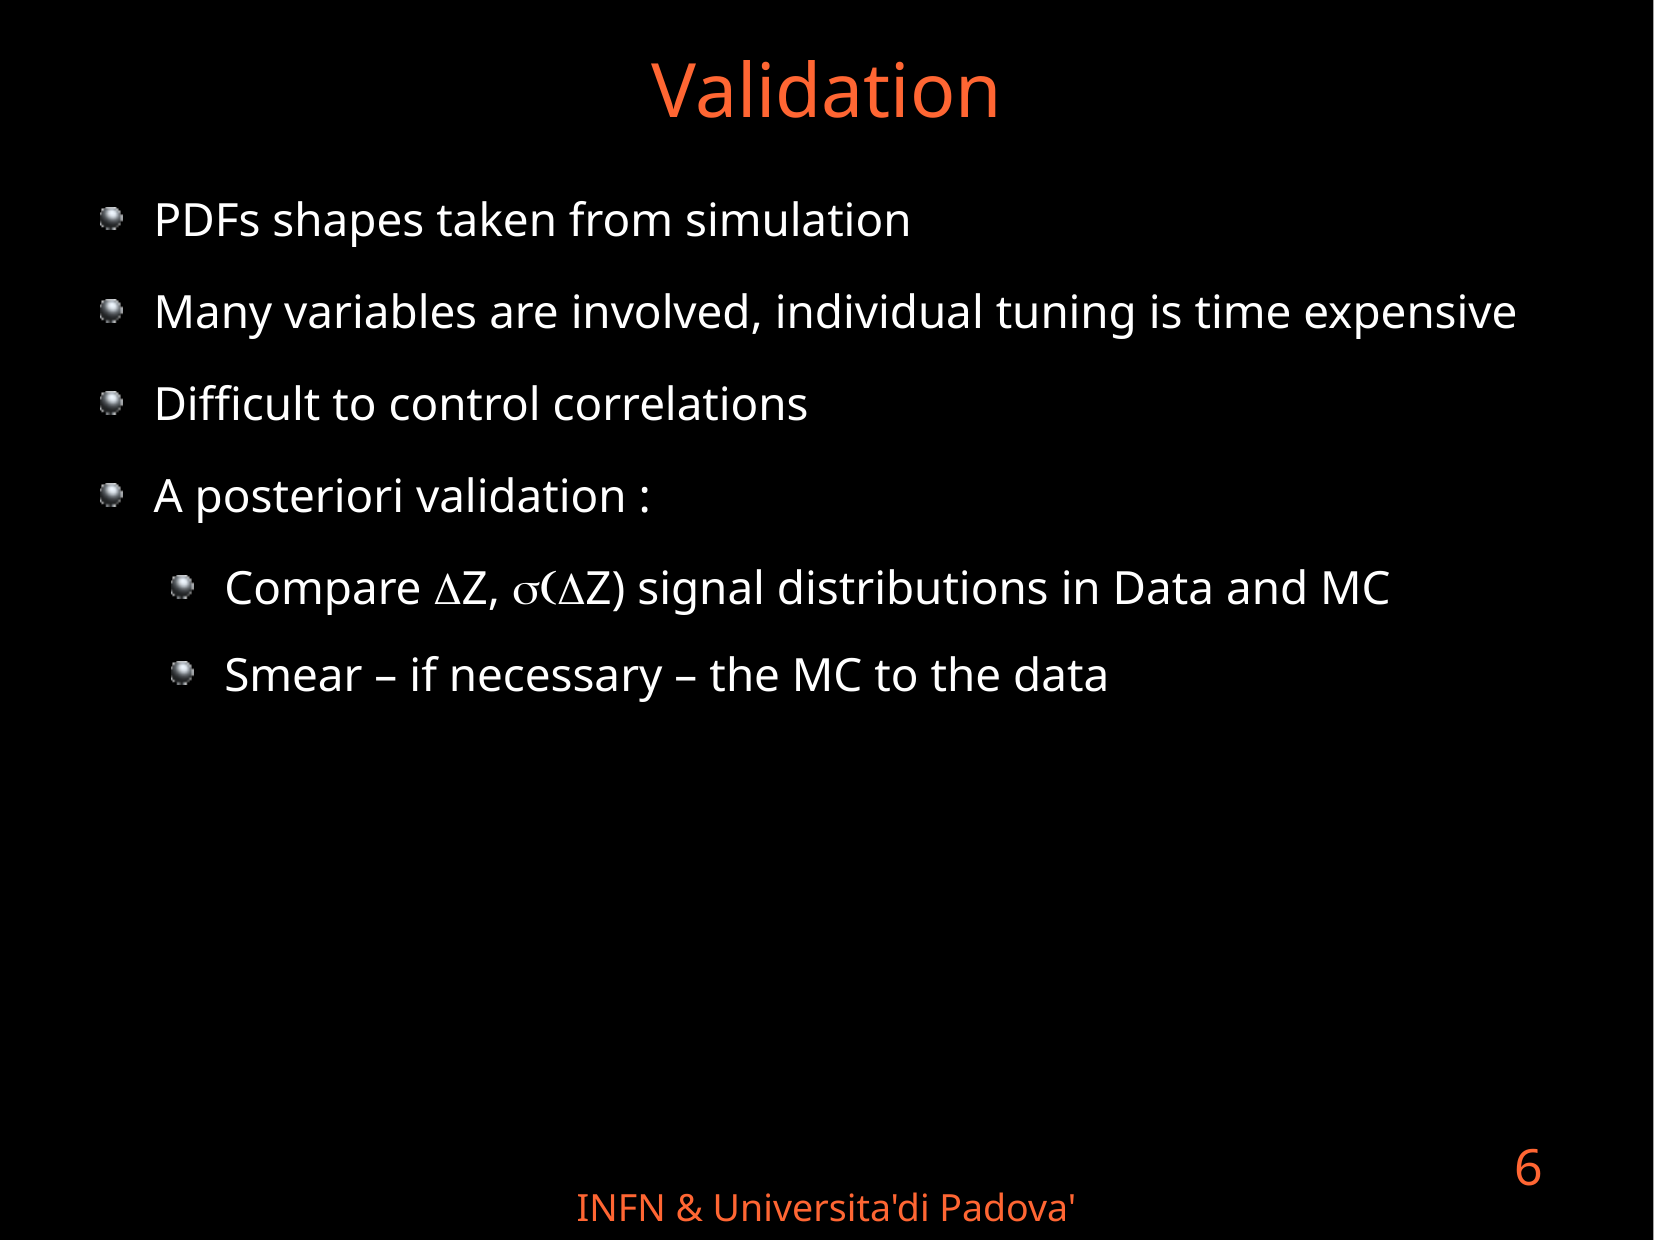

# Validation
PDFs shapes taken from simulation
Many variables are involved, individual tuning is time expensive
Difficult to control correlations
A posteriori validation :
Compare DZ, s(DZ) signal distributions in Data and MC
Smear – if necessary – the MC to the data